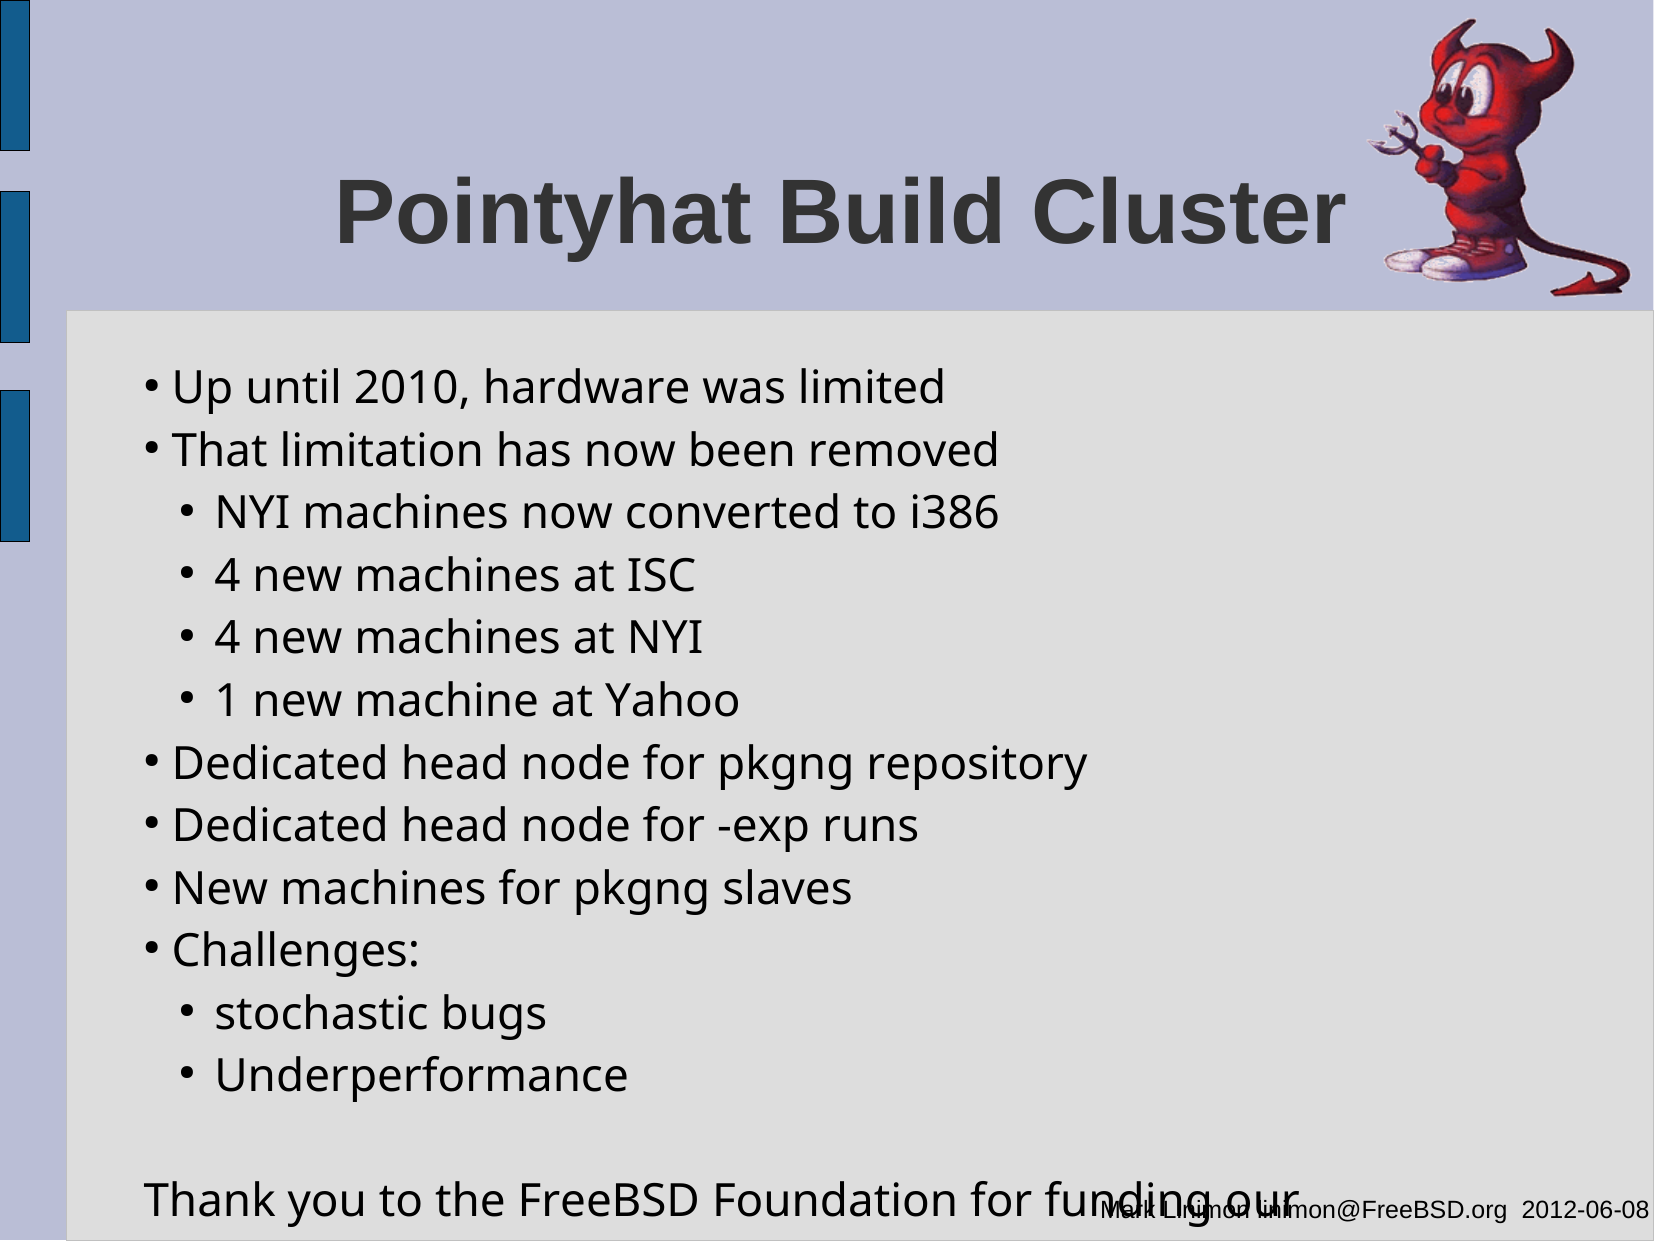

# Pointyhat Build Cluster
 Up until 2010, hardware was limited
 That limitation has now been removed
NYI machines now converted to i386
4 new machines at ISC
4 new machines at NYI
1 new machine at Yahoo
 Dedicated head node for pkgng repository
 Dedicated head node for -exp runs
 New machines for pkgng slaves
 Challenges:
stochastic bugs
Underperformance
Thank you to the FreeBSD Foundation for funding our
hardware purchases!
Mark Linimon linimon@FreeBSD.org 2012-06-08